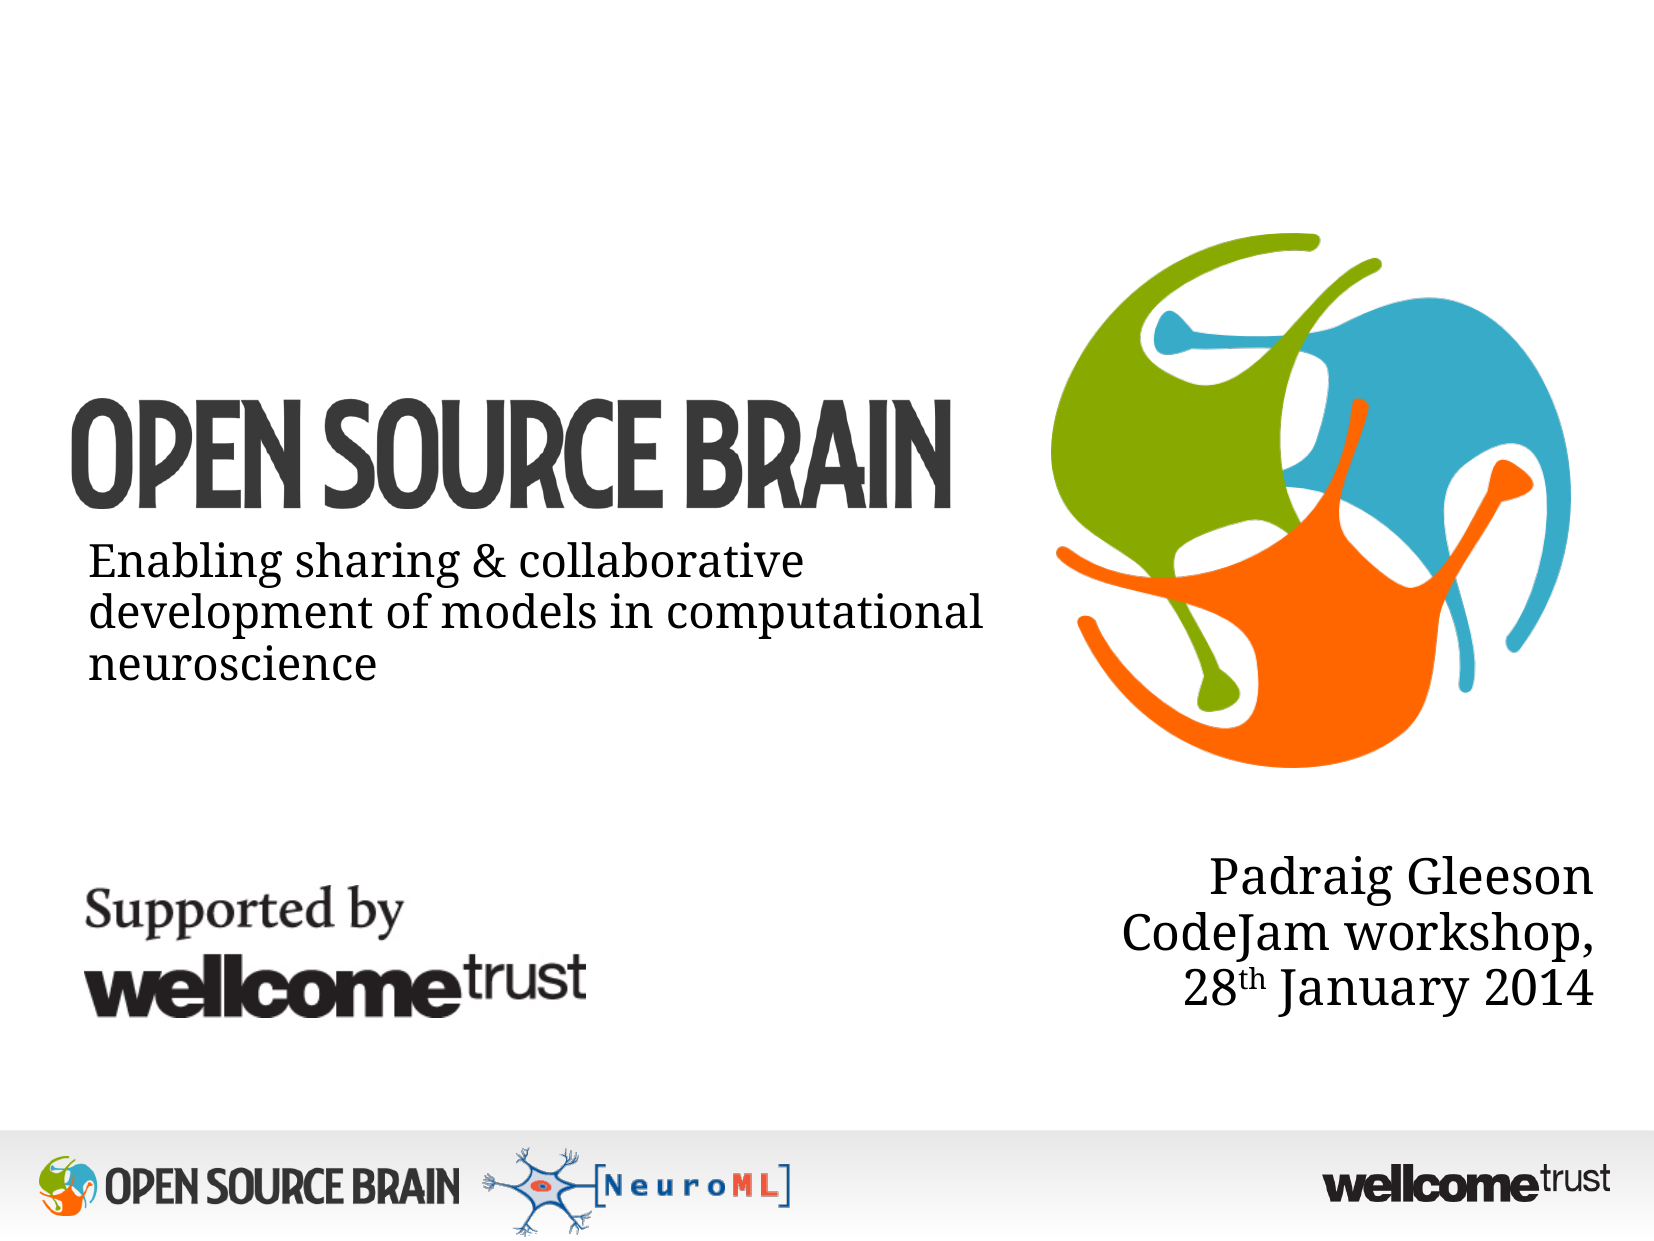

Enabling sharing & collaborative development of models in computational neuroscience
Padraig Gleeson
CodeJam workshop,
28th January 2014
http://www.opensourcebrain.org